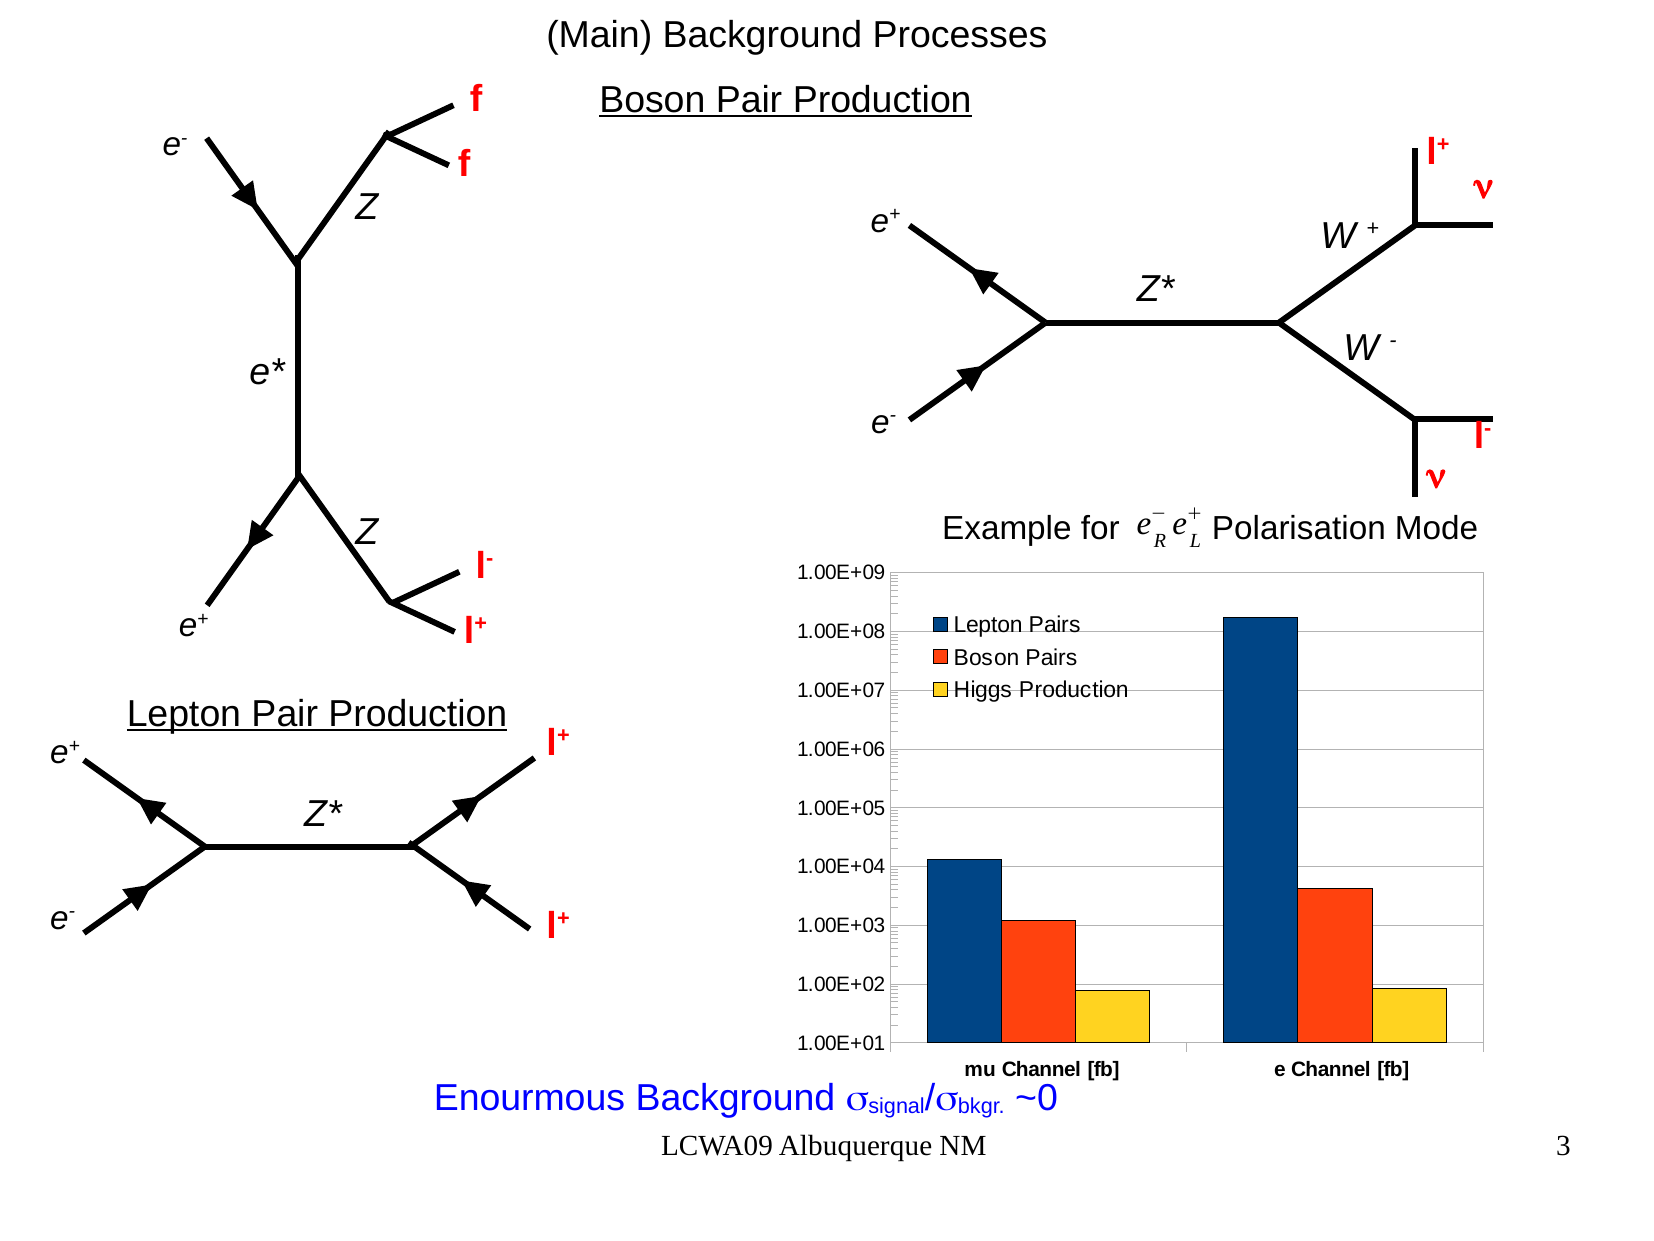

e-
e+
(Main) Background Processes
f
Boson Pair Production
e-
l+
f
ν
Z
e+
W +
Z*
W -
e*
e-
l-
ν
Example for Polarisation Mode
Z
l-
### Chart
| Category | Lepton Pairs | Boson Pairs | Higgs Production |
|---|---|---|---|
| mu Channel [fb] | 13000.0 | 1200.0 | 79.0 |
| e Channel [fb] | 173006000.0 | 4200.0 | 84.0 |
e+
l+
Lepton Pair Production
l+
e+
Z*
e-
l+
Enourmous Background σsignal/σbkgr. ~0
LCWA09 albuquerque NM
3